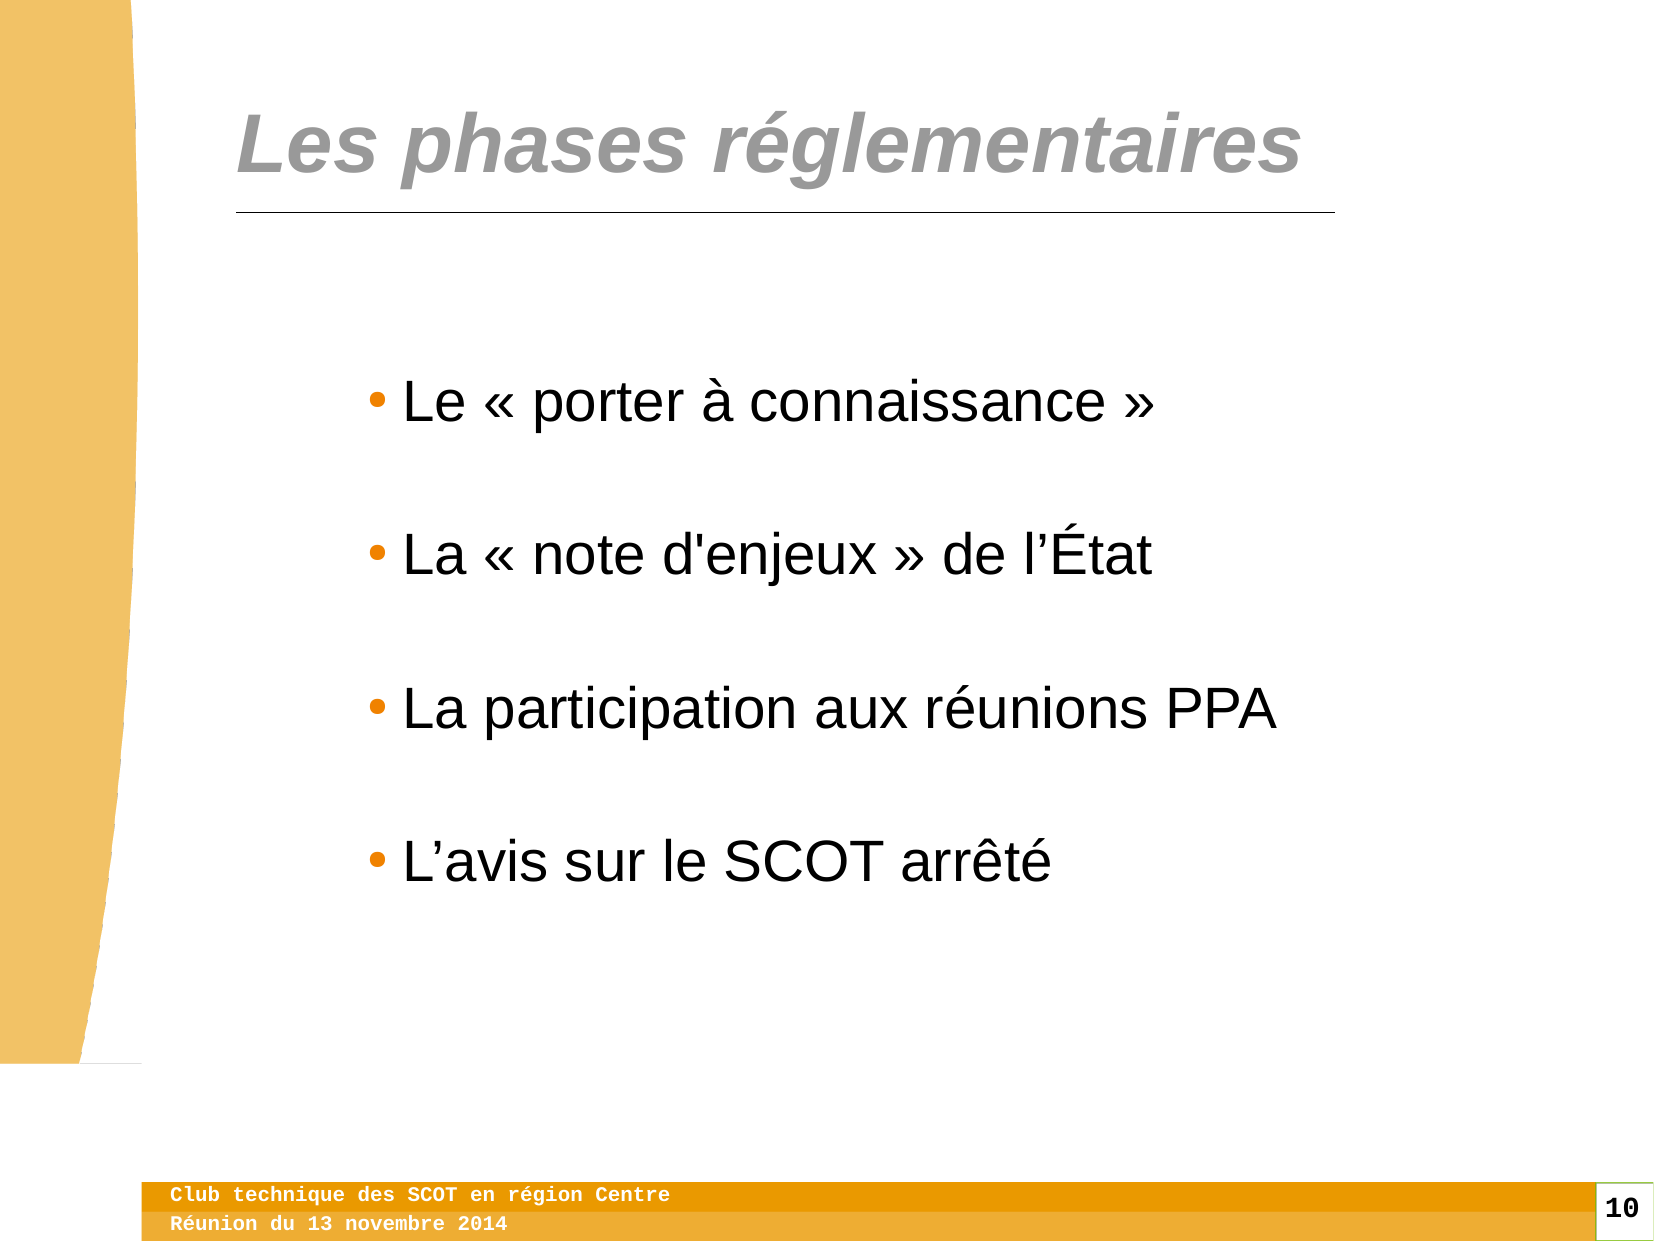

Les phases réglementaires
#
Le « porter à connaissance »
La « note d'enjeux » de l’État
La participation aux réunions PPA
L’avis sur le SCOT arrêté
Club technique des SCOT en région Centre
Réunion du 13 novembre 2014